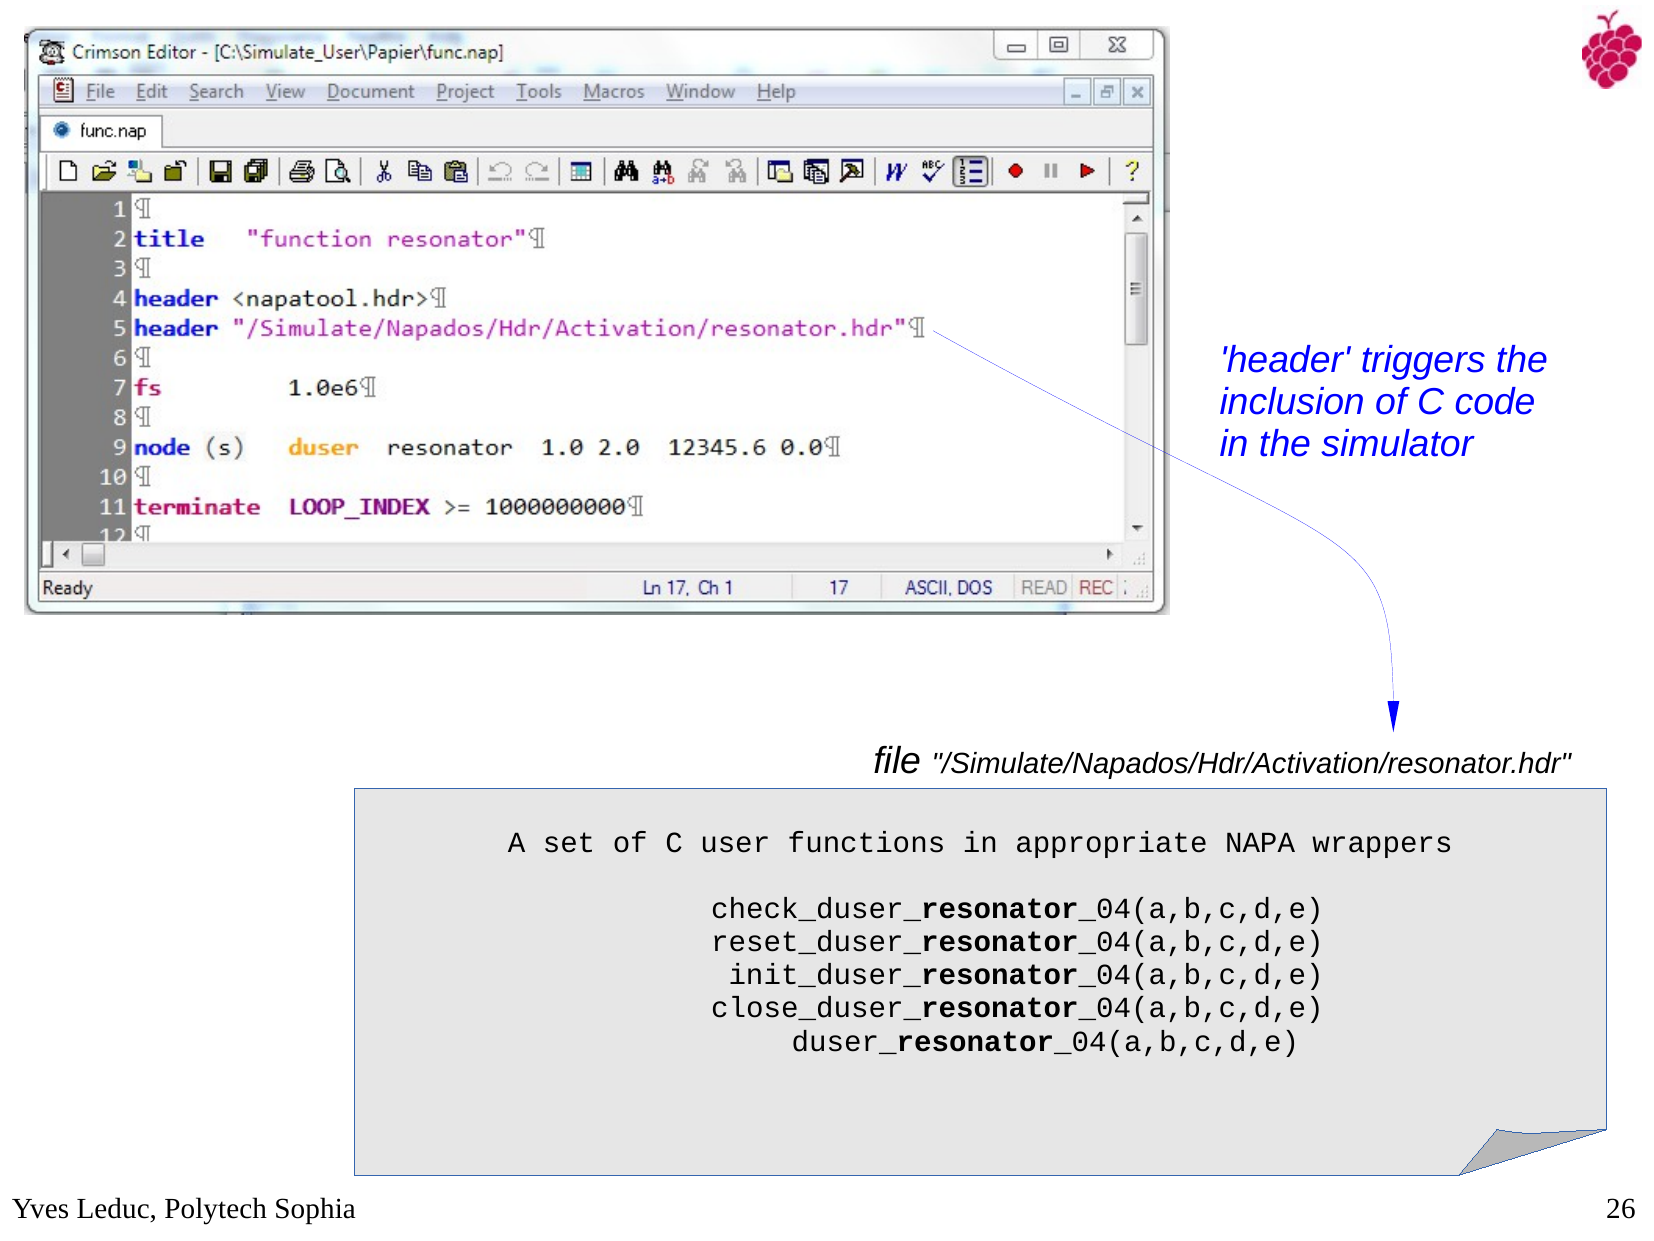

'header' triggers the
inclusion of C code
in the simulator
file "/Simulate/Napados/Hdr/Activation/resonator.hdr"
A set of C user functions in appropriate NAPA wrappers
	check_duser_resonator_04(a,b,c,d,e)
	reset_duser_resonator_04(a,b,c,d,e)
	 init_duser_resonator_04(a,b,c,d,e)
	close_duser_resonator_04(a,b,c,d,e)
		 duser_resonator_04(a,b,c,d,e)
Yves Leduc, Polytech Sophia
26